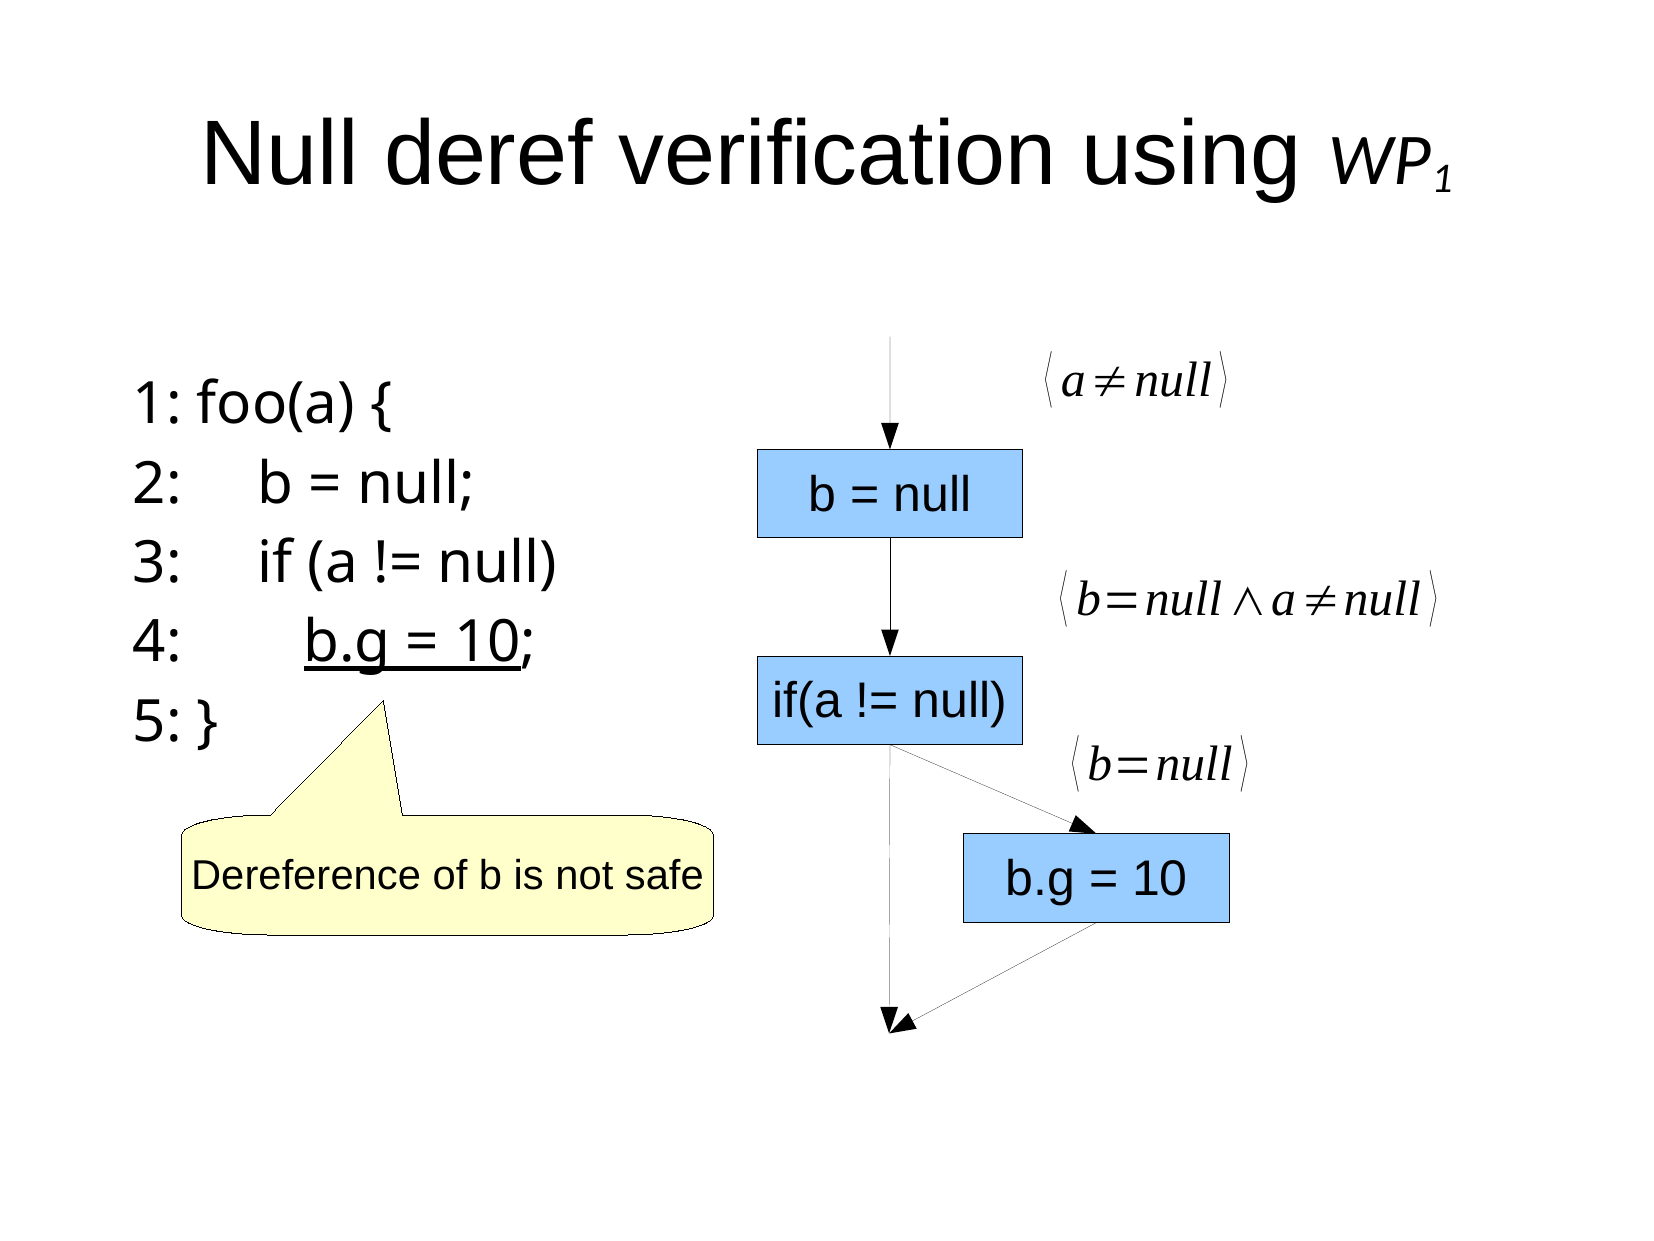

# Null deref verification using WP1
1: foo(a) {
2: b = null;
3: if (a != null)
4: b.g = 10;
5: }
b = null
if(a != null)
Dereference of b is not safe
b.g = 10